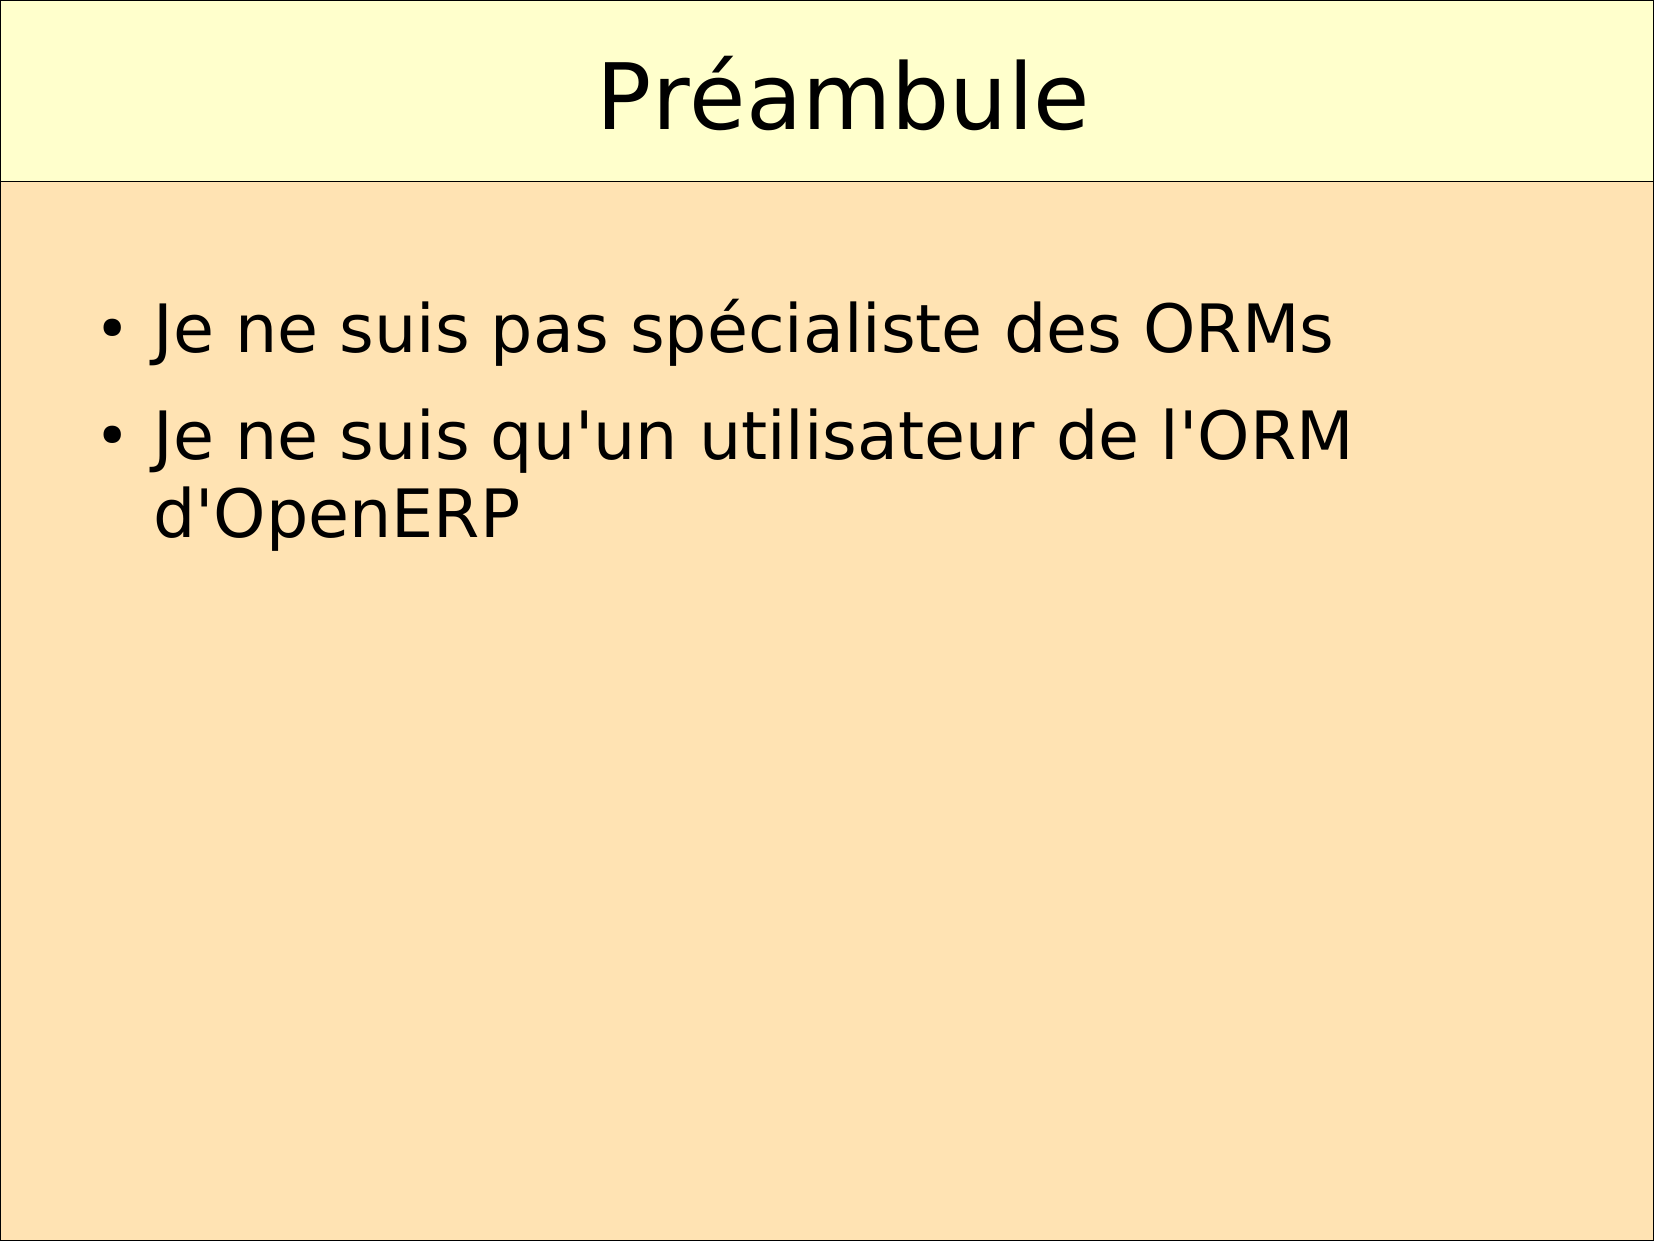

# Préambule
Je ne suis pas spécialiste des ORMs
Je ne suis qu'un utilisateur de l'ORM d'OpenERP